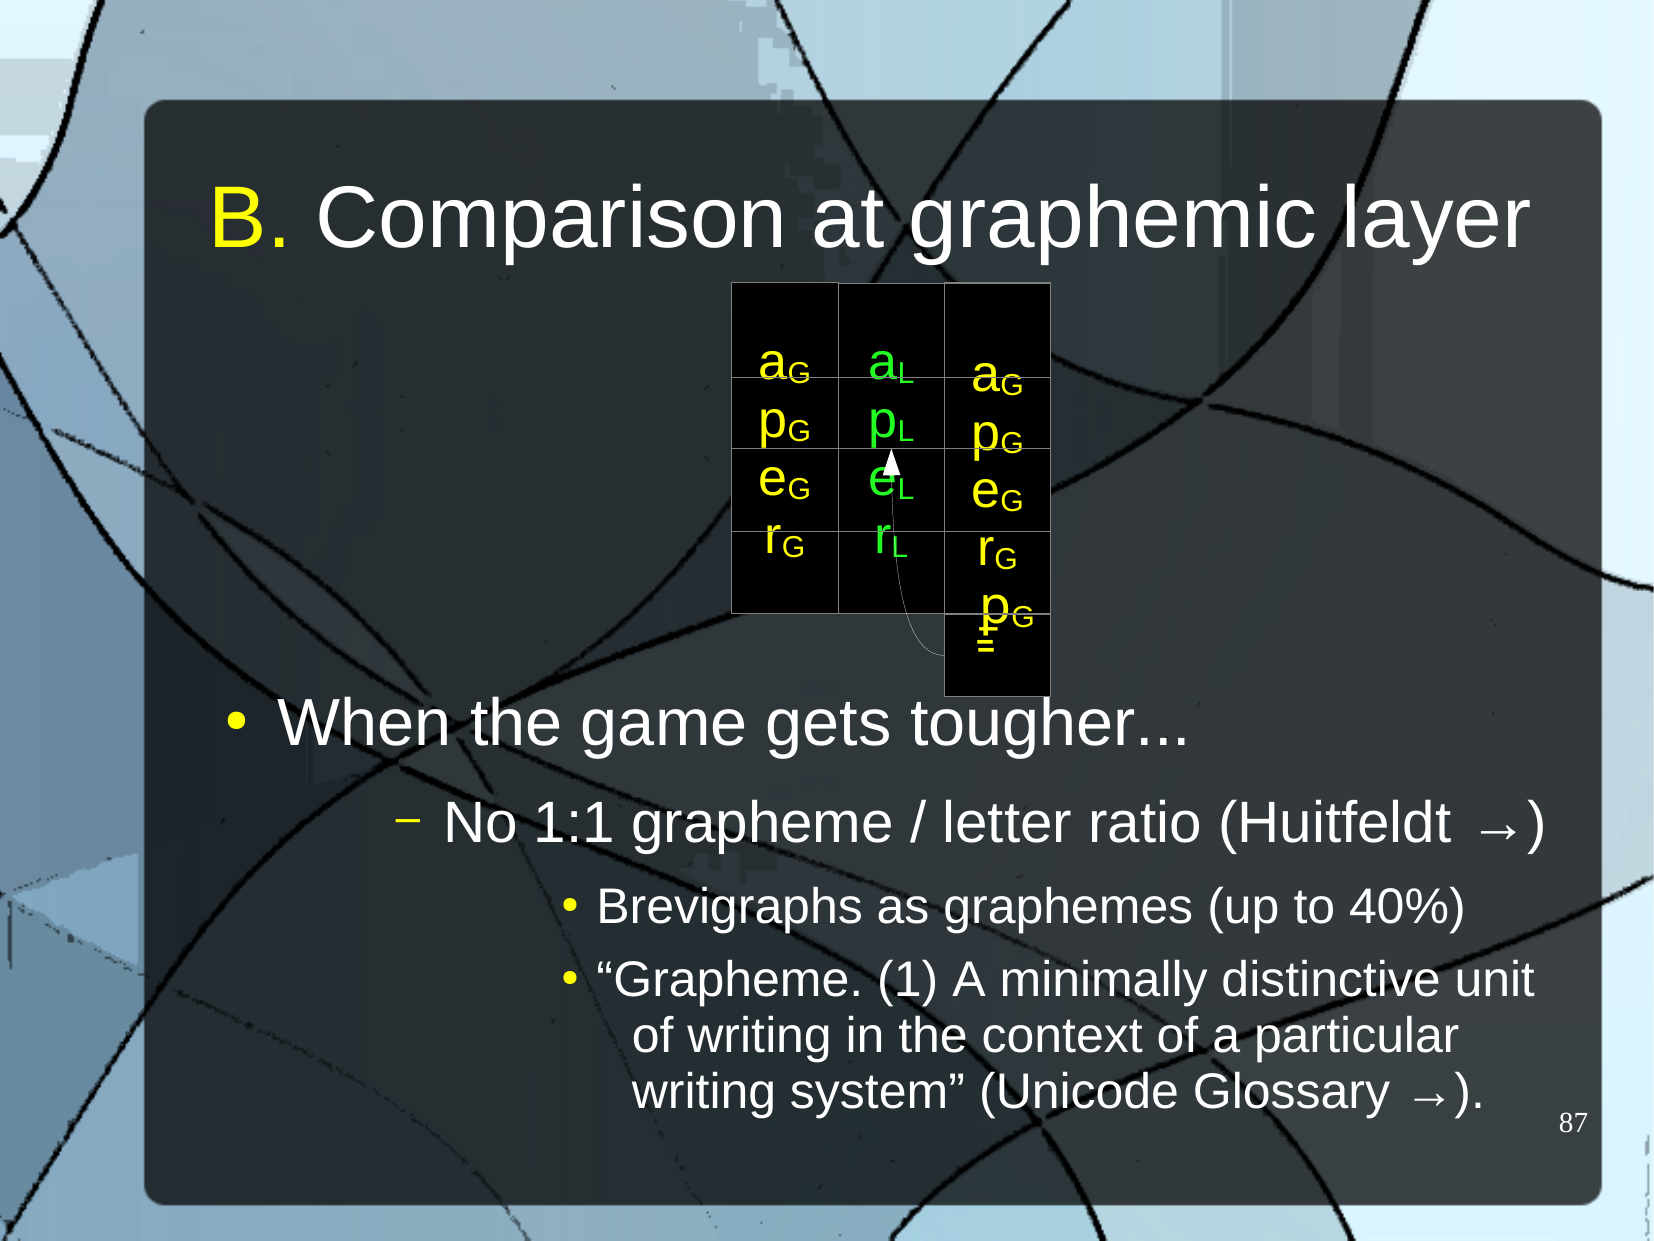

# B. Comparison at graphemic layer
aG
pG
eG
rG
aG
pG
eG
rG
ꝑ̱̱G
aL
pL
eL
rL
When the game gets tougher...
No 1:1 grapheme / letter ratio (Huitfeldt →)
Brevigraphs as graphemes (up to 40%)
“Grapheme. (1) A minimally distinctive unit of writing in the context of a particular writing system” (Unicode Glossary →).
87